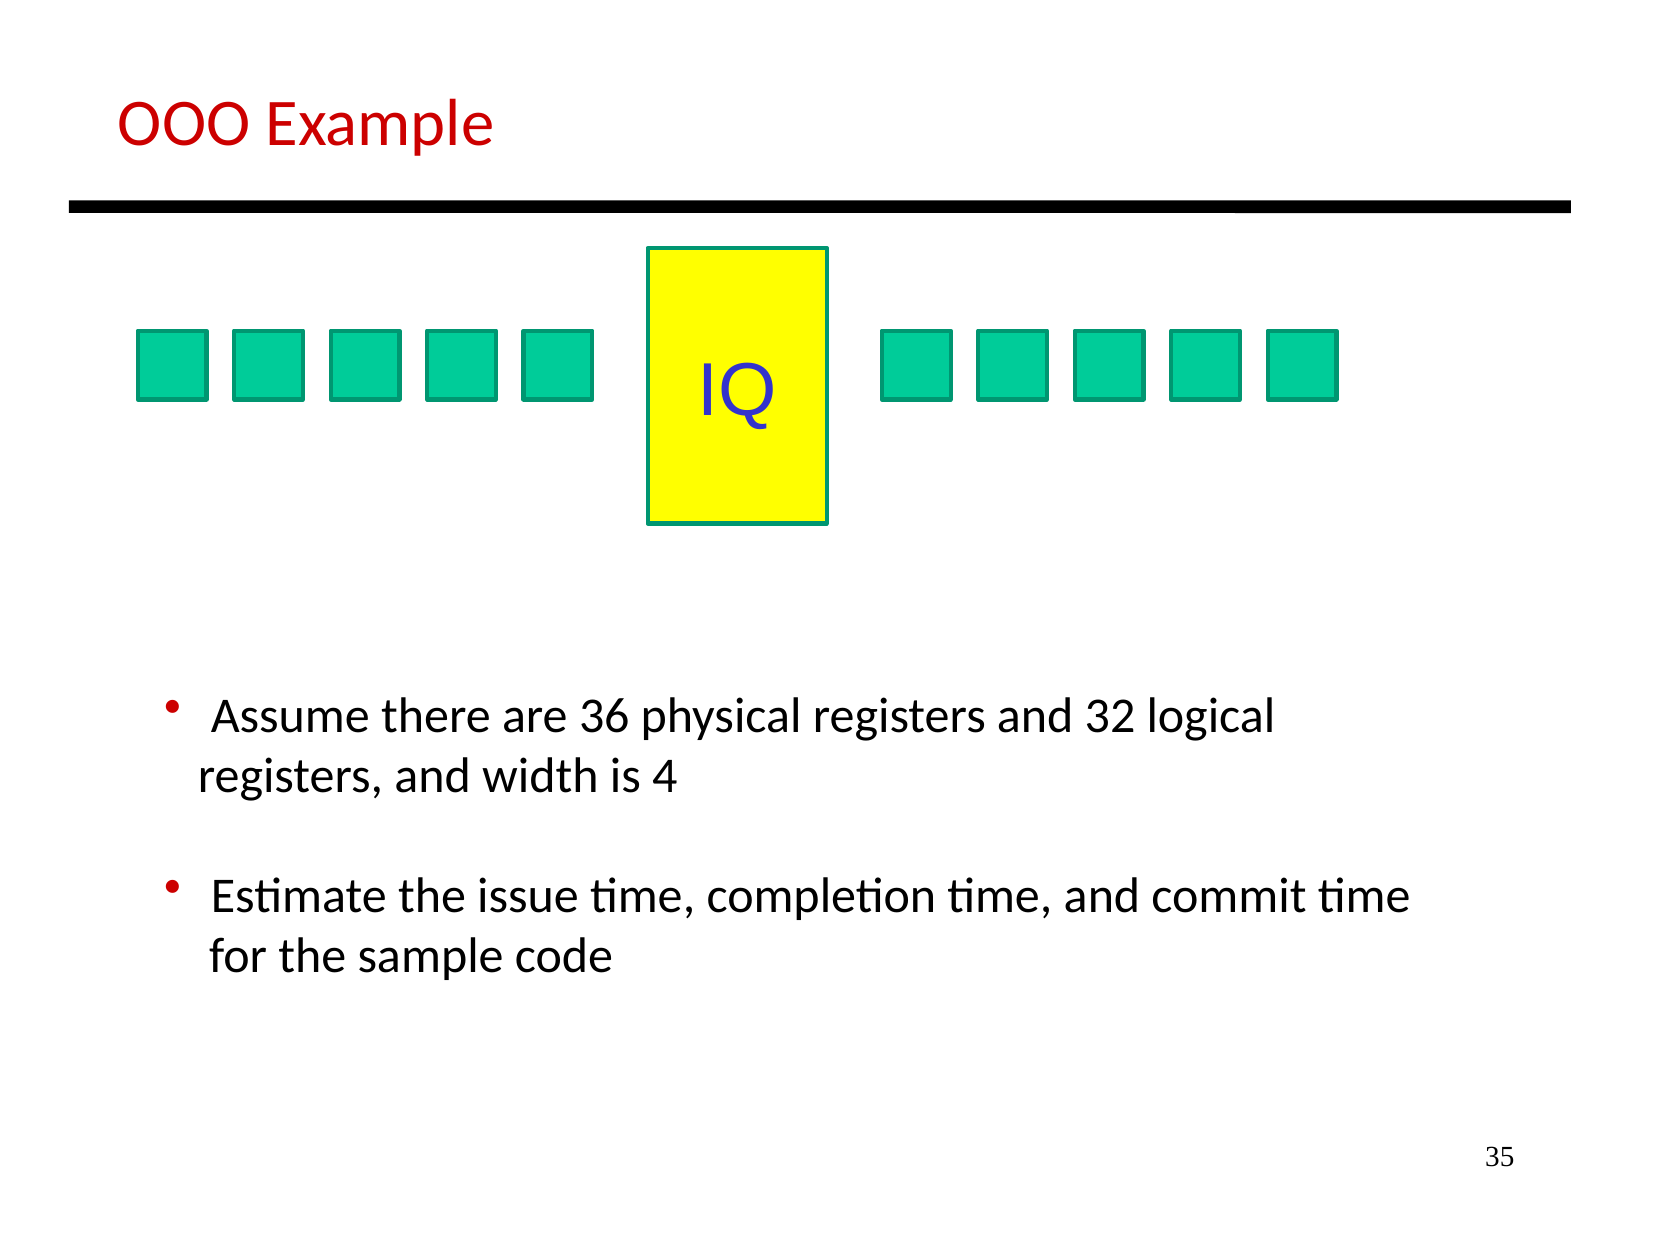

OOO Example
IQ
 Assume there are 36 physical registers and 32 logical
 registers, and width is 4
 Estimate the issue time, completion time, and commit time
 for the sample code